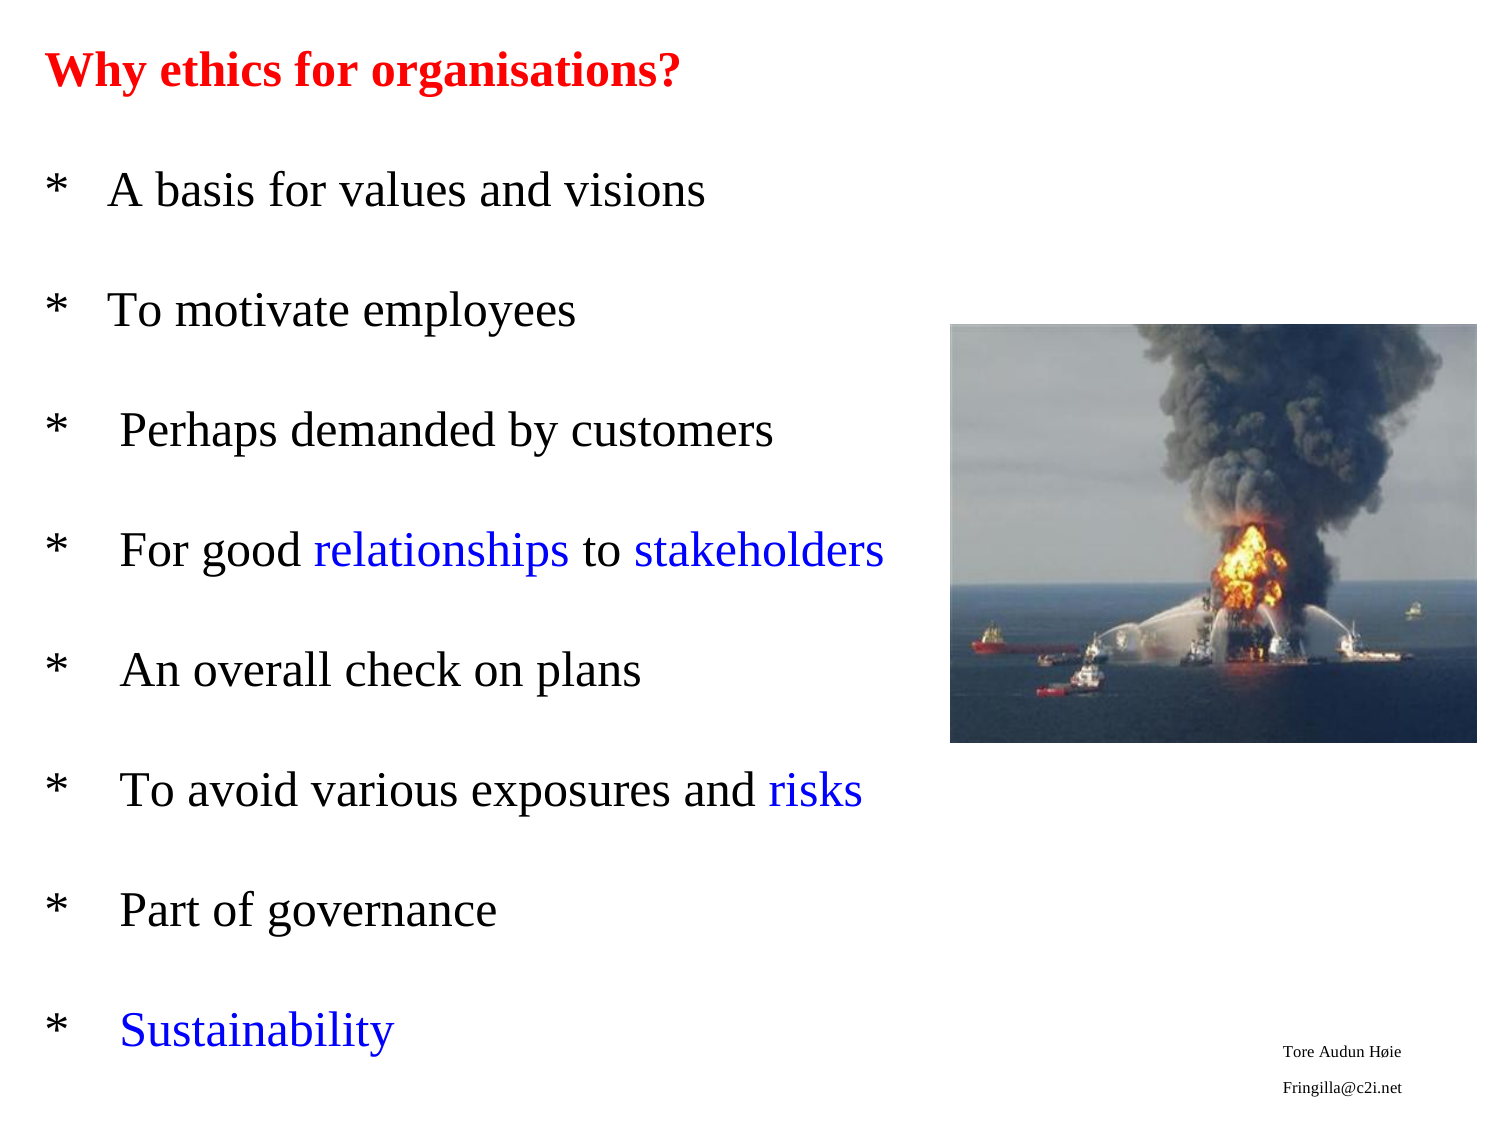

Why ethics for organisations?
* A basis for values and visions
* To motivate employees
* Perhaps demanded by customers
* For good relationships to stakeholders
* An overall check on plans
* To avoid various exposures and risks
* Part of governance
* Sustainability
Tore Audun Høie
Fringilla@c2i.net